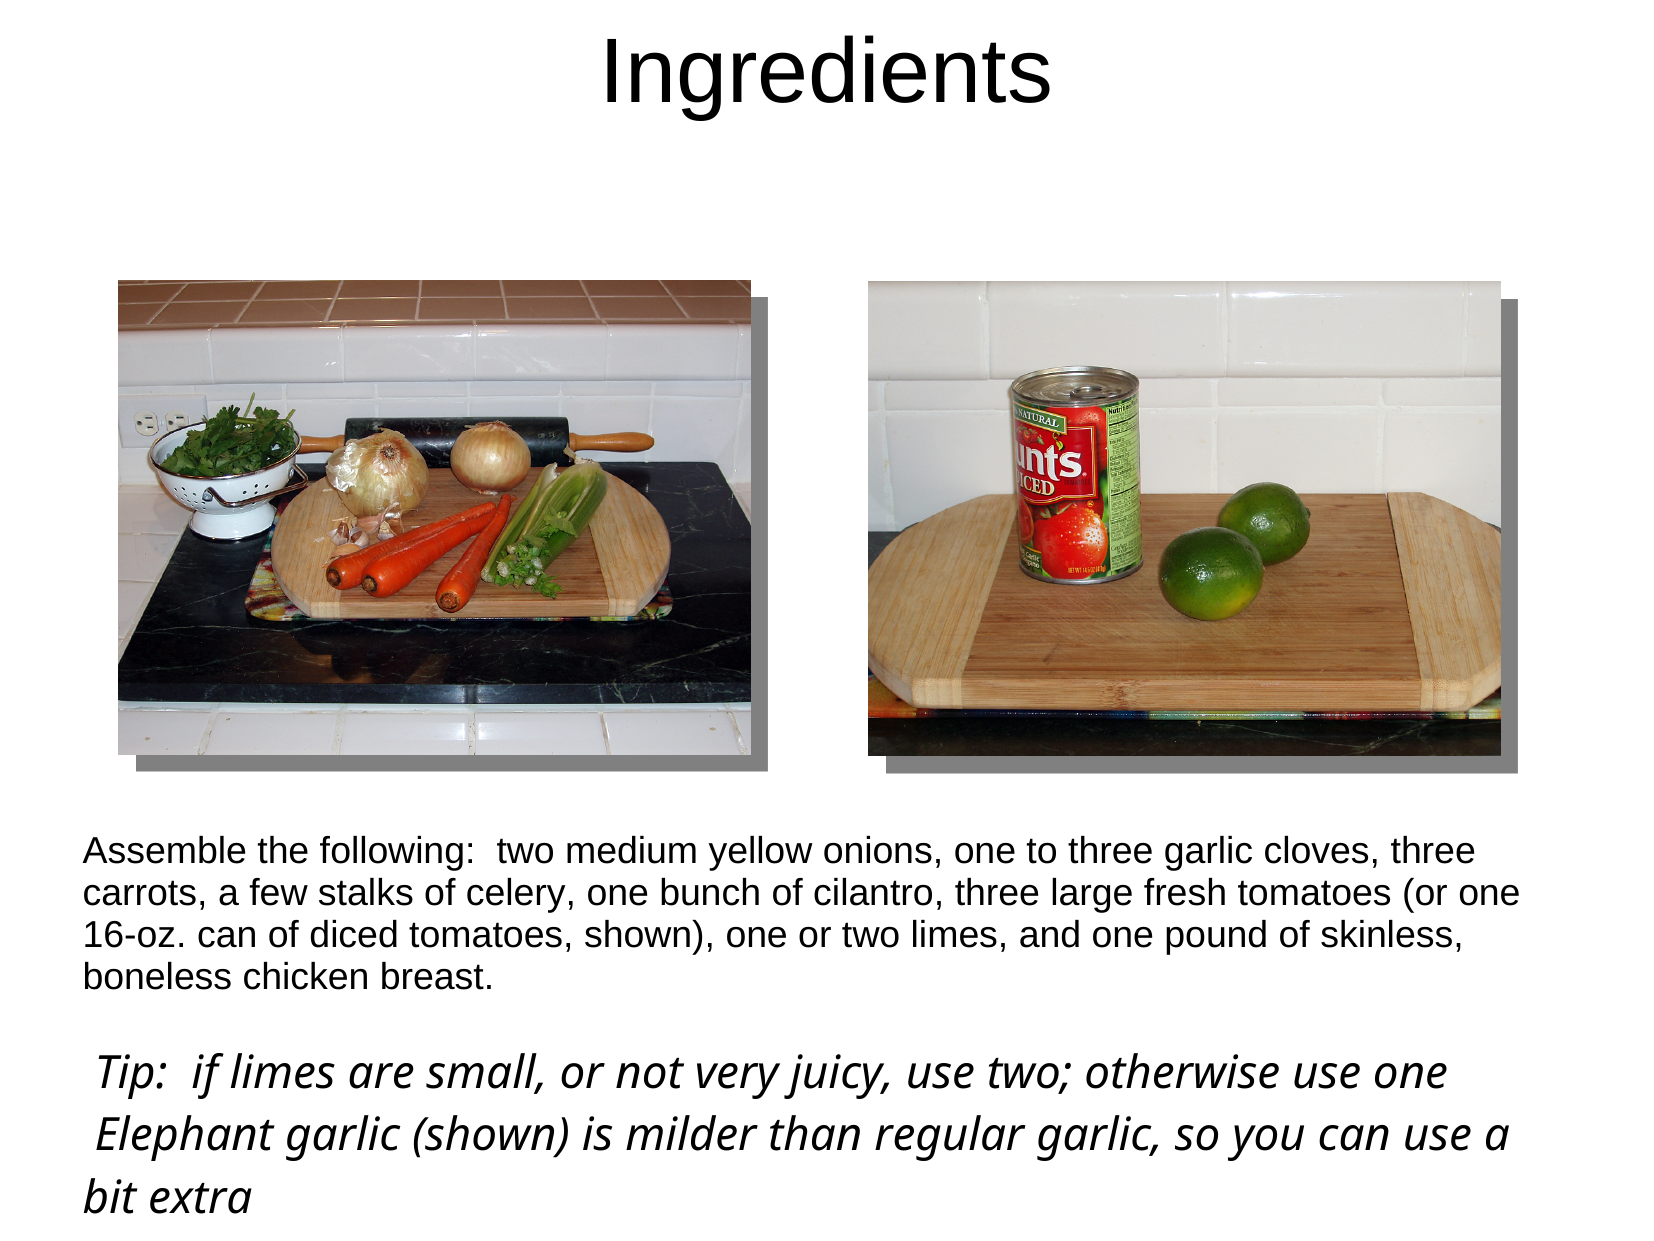

# Ingredients
Assemble the following: two medium yellow onions, one to three garlic cloves, three carrots, a few stalks of celery, one bunch of cilantro, three large fresh tomatoes (or one 16-oz. can of diced tomatoes, shown), one or two limes, and one pound of skinless, boneless chicken breast.
 Tip: if limes are small, or not very juicy, use two; otherwise use one
 Elephant garlic (shown) is milder than regular garlic, so you can use a bit extra